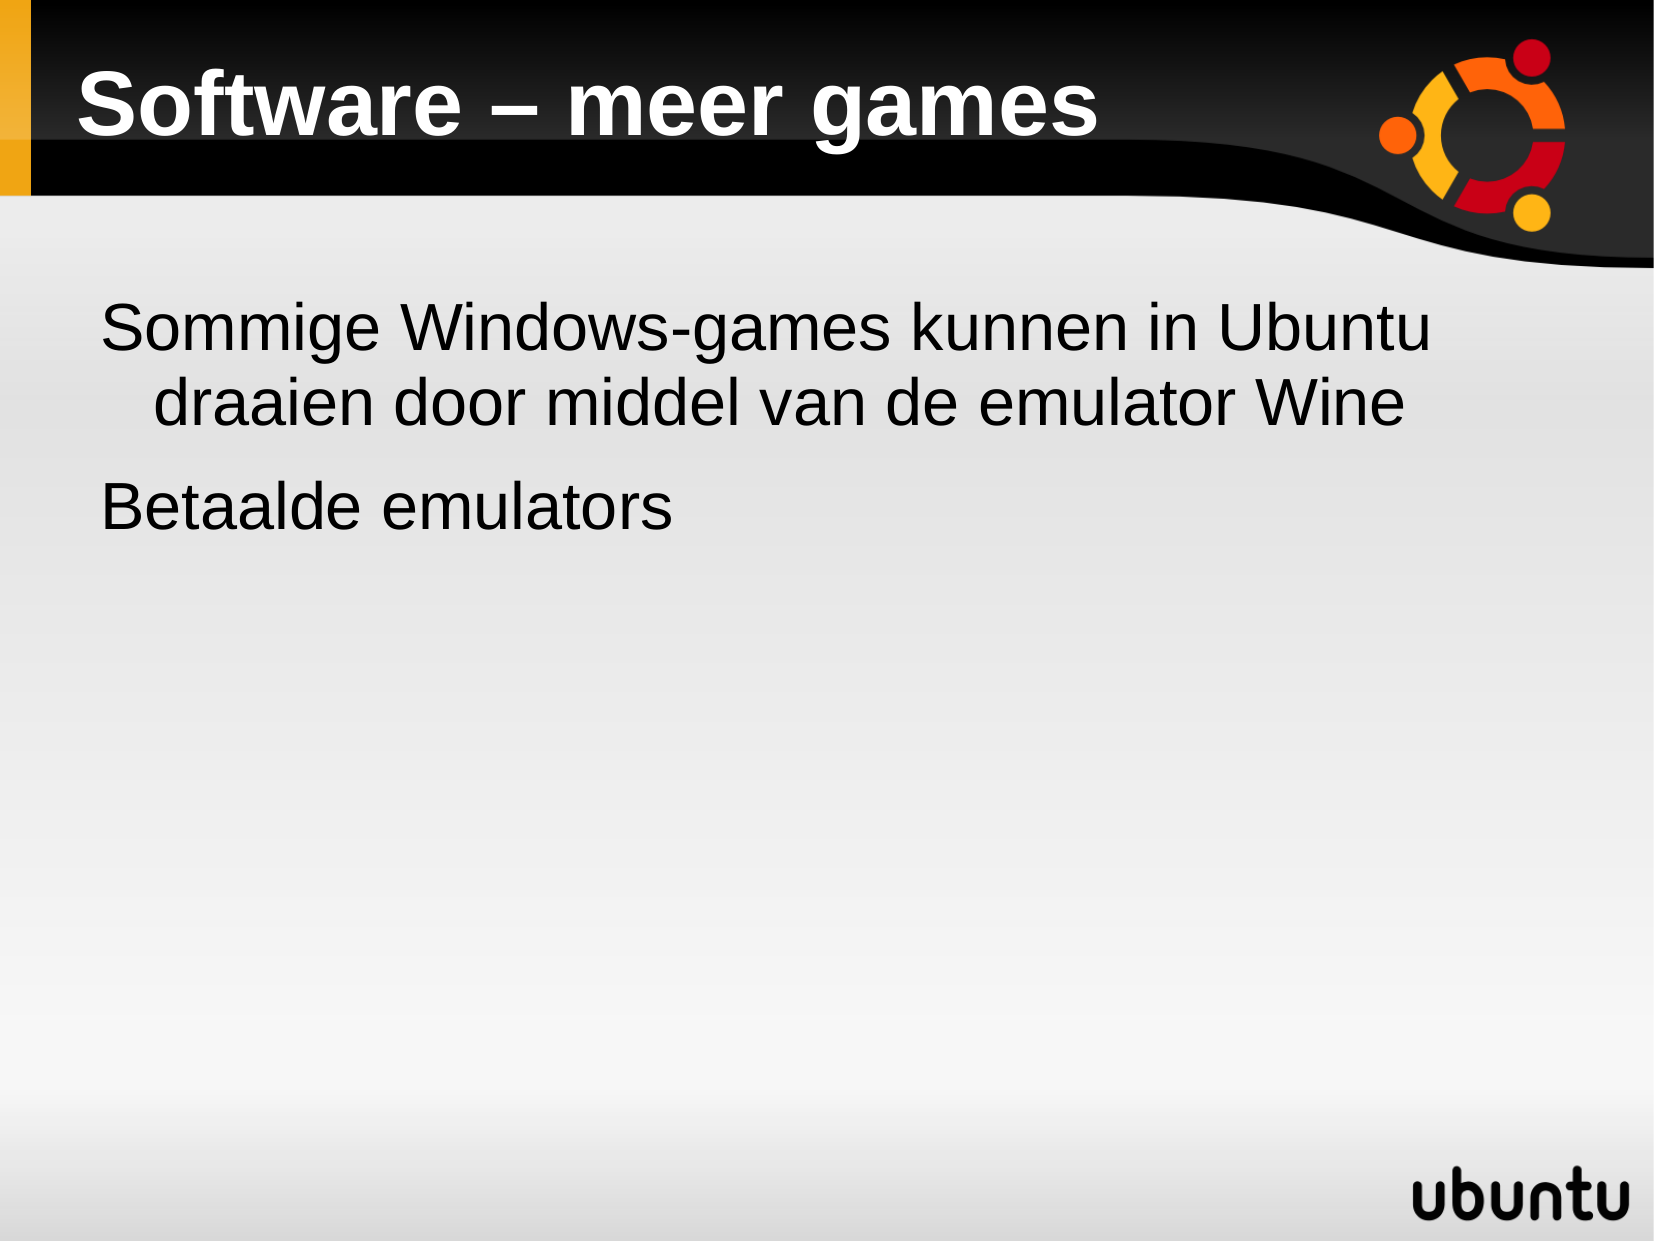

# Software – meer games
Sommige Windows-games kunnen in Ubuntu draaien door middel van de emulator Wine
Betaalde emulators